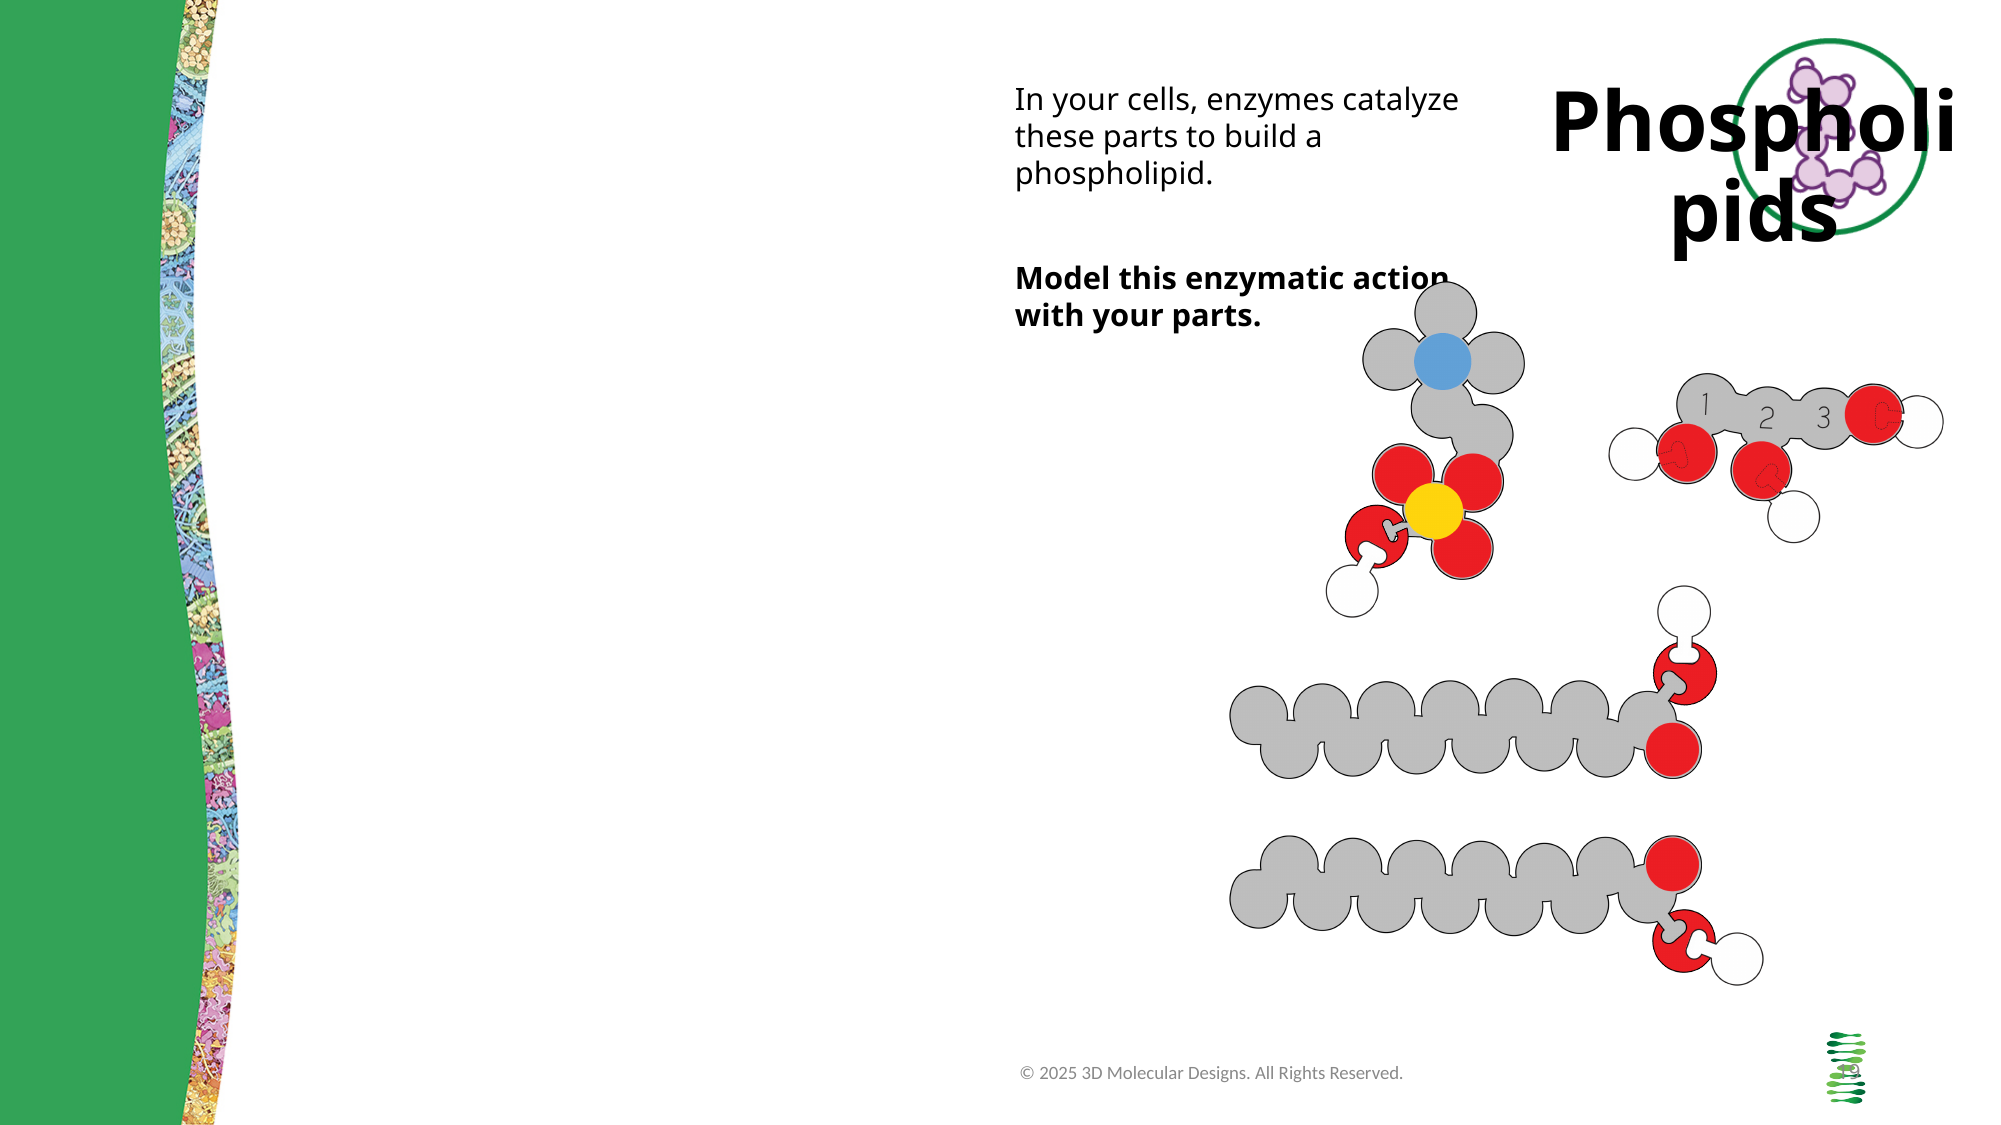

# In your cells, enzymes catalyze these parts to build a phospholipid.
Model this enzymatic action with your parts.
Phospholipids